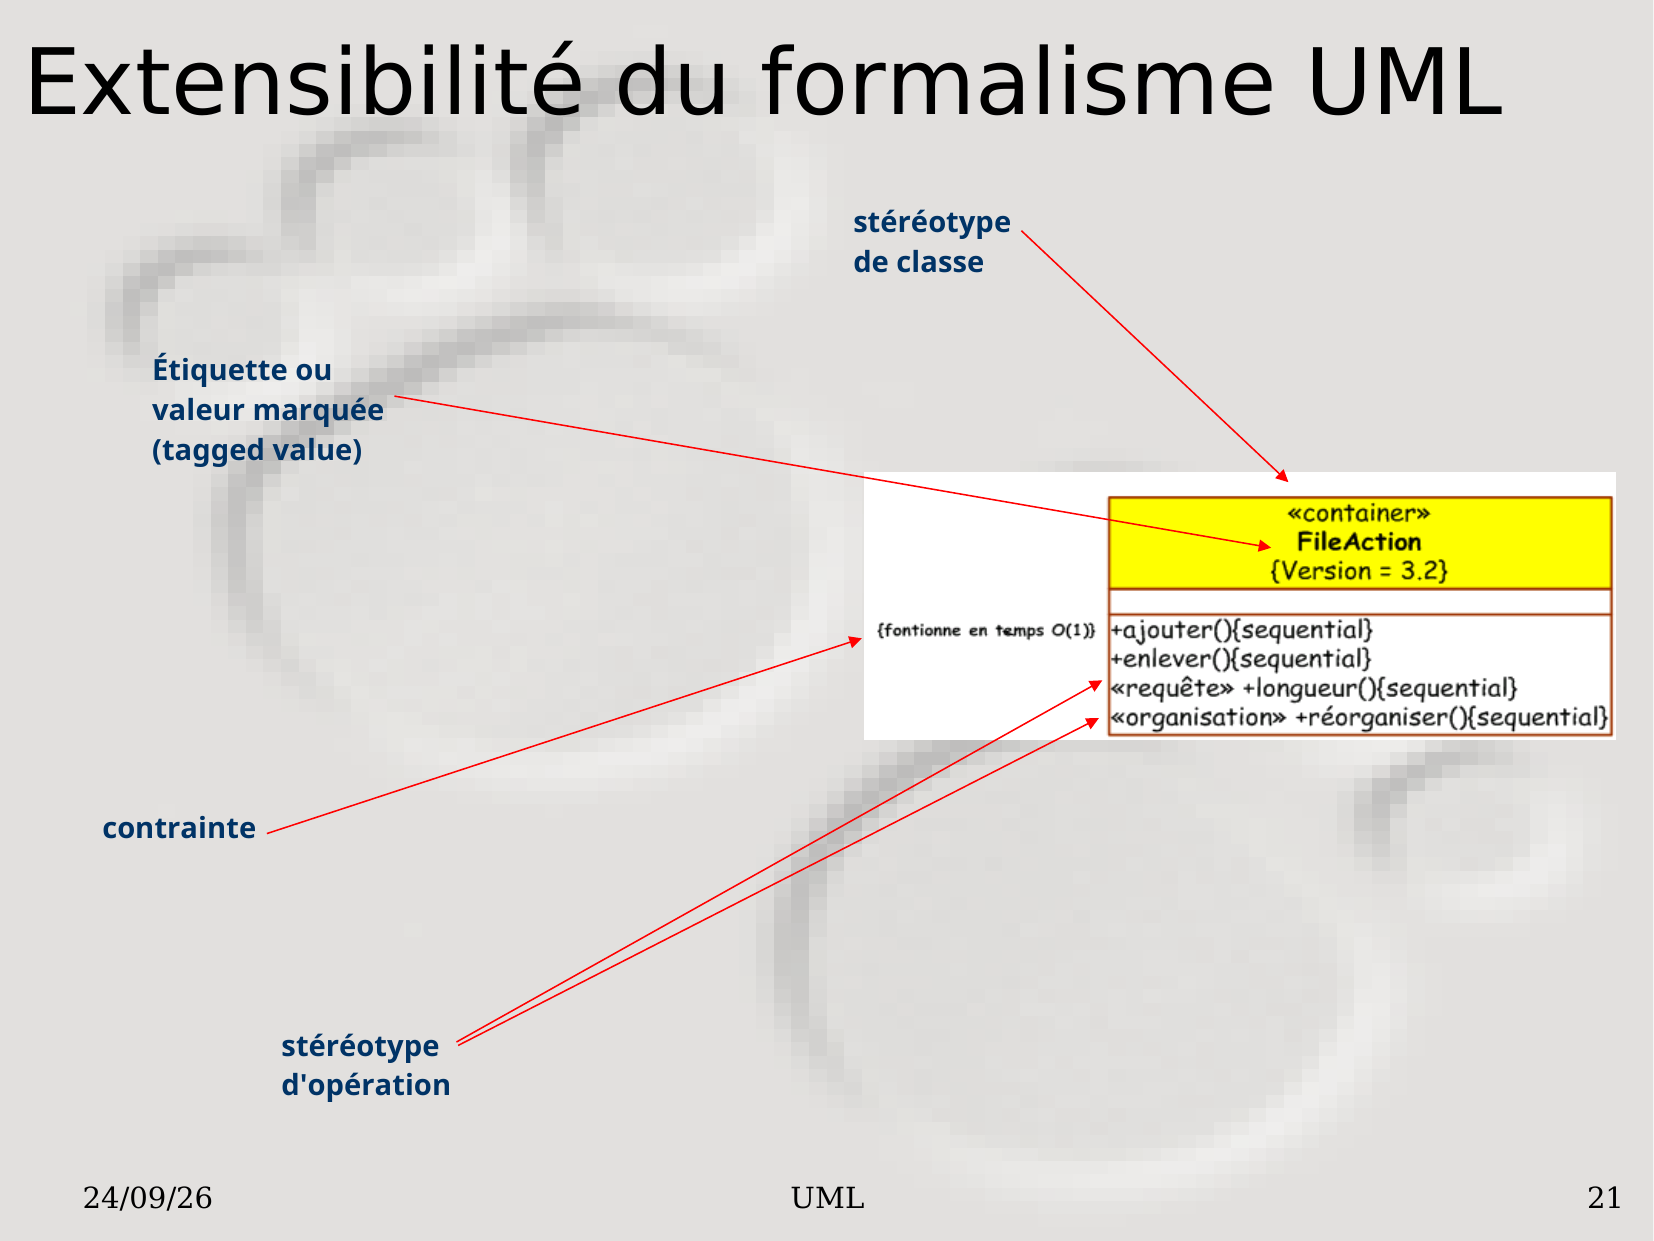

# Extensibilité du formalisme UML
stéréotype
de classe
Étiquette ou
valeur marquée
(tagged value)
contrainte
stéréotype
d'opération
UML
21